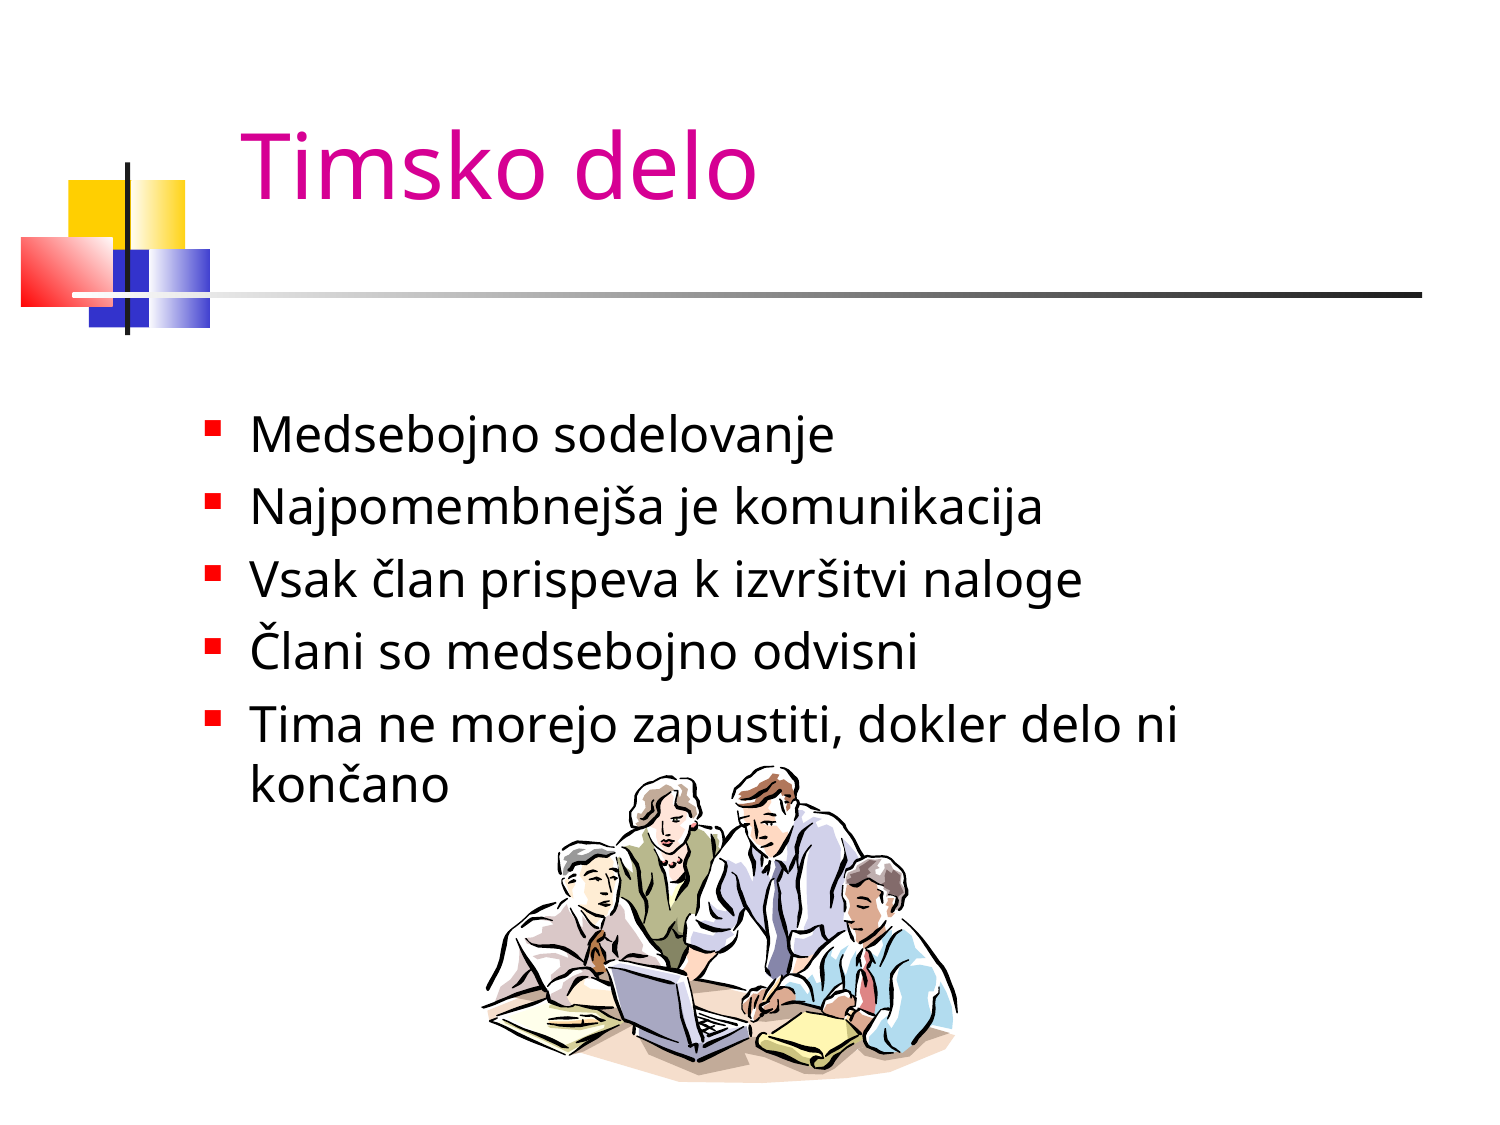

# Timsko delo
Medsebojno sodelovanje
Najpomembnejša je komunikacija
Vsak član prispeva k izvršitvi naloge
Člani so medsebojno odvisni
Tima ne morejo zapustiti, dokler delo ni končano